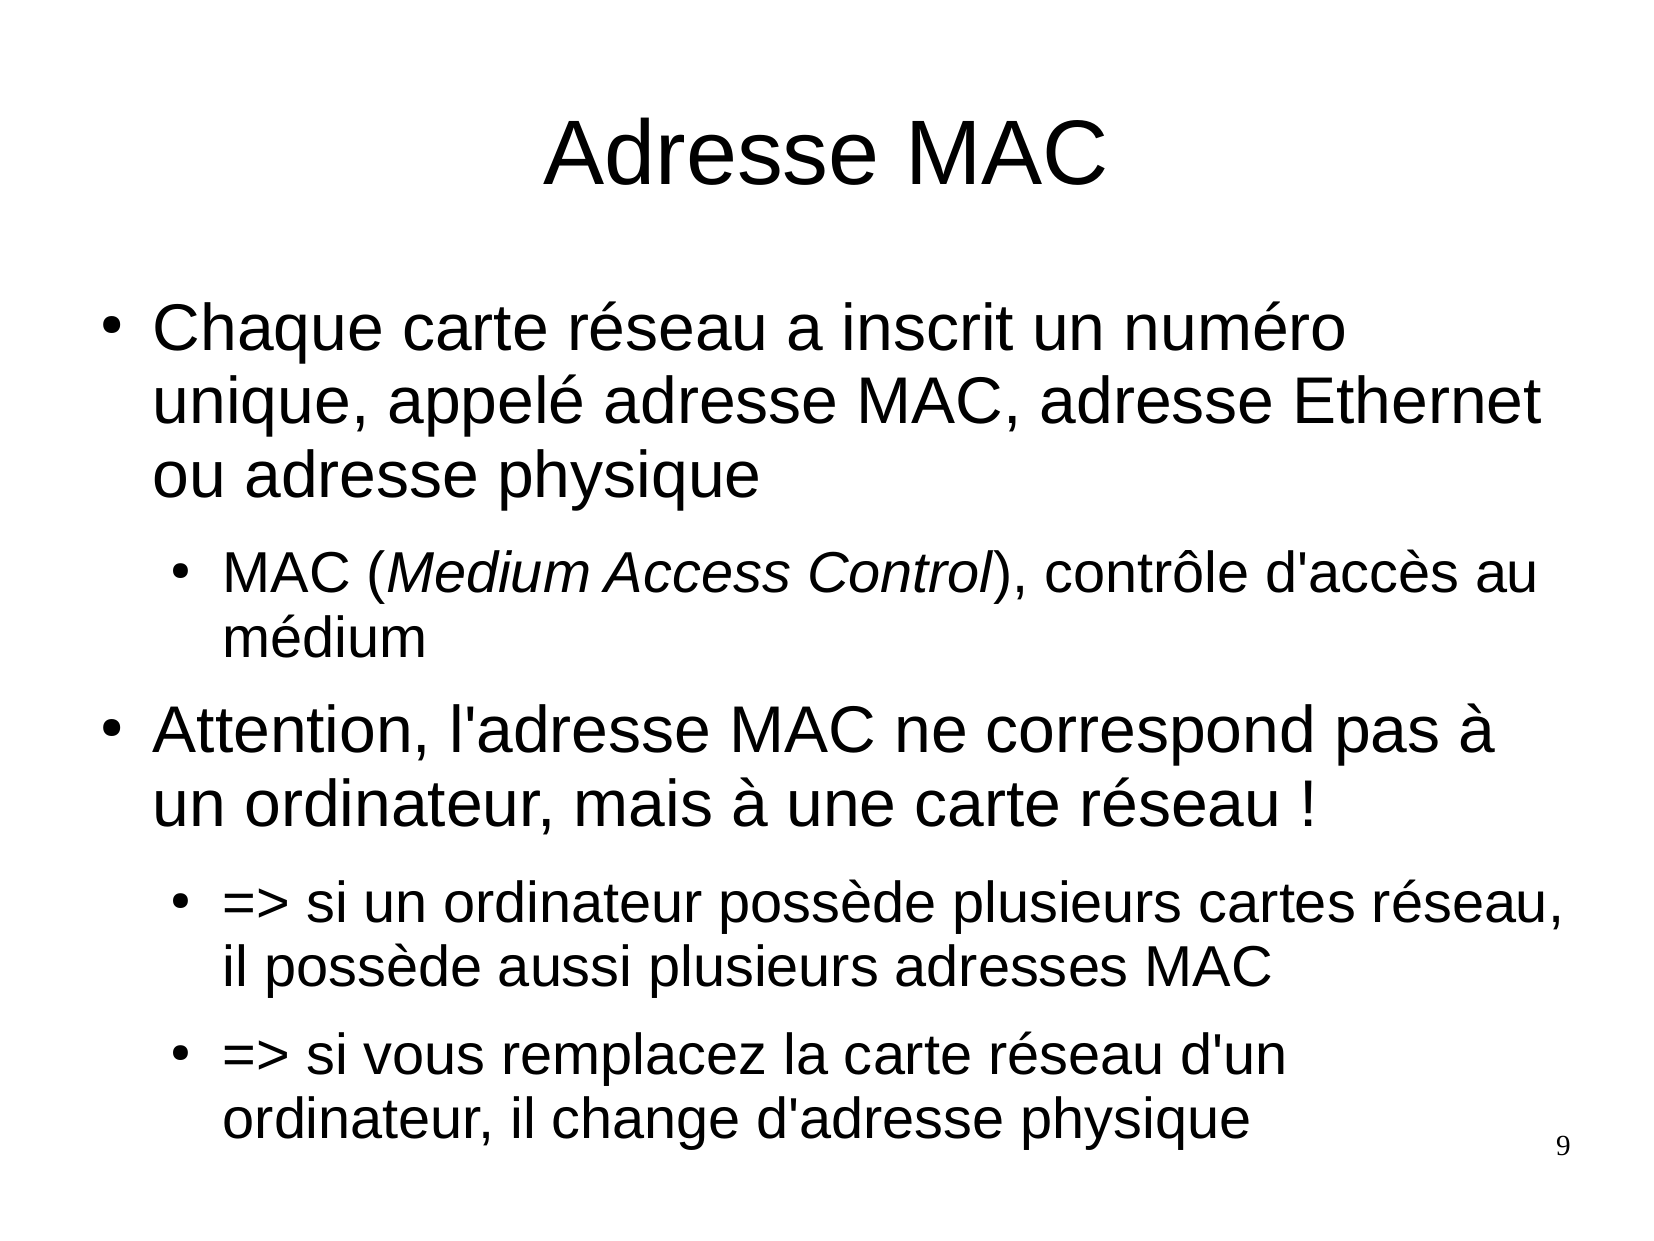

# Adresse MAC
Chaque carte réseau a inscrit un numéro unique, appelé adresse MAC, adresse Ethernet ou adresse physique
MAC (Medium Access Control), contrôle d'accès au médium
Attention, l'adresse MAC ne correspond pas à un ordinateur, mais à une carte réseau !
=> si un ordinateur possède plusieurs cartes réseau, il possède aussi plusieurs adresses MAC
=> si vous remplacez la carte réseau d'un ordinateur, il change d'adresse physique
9